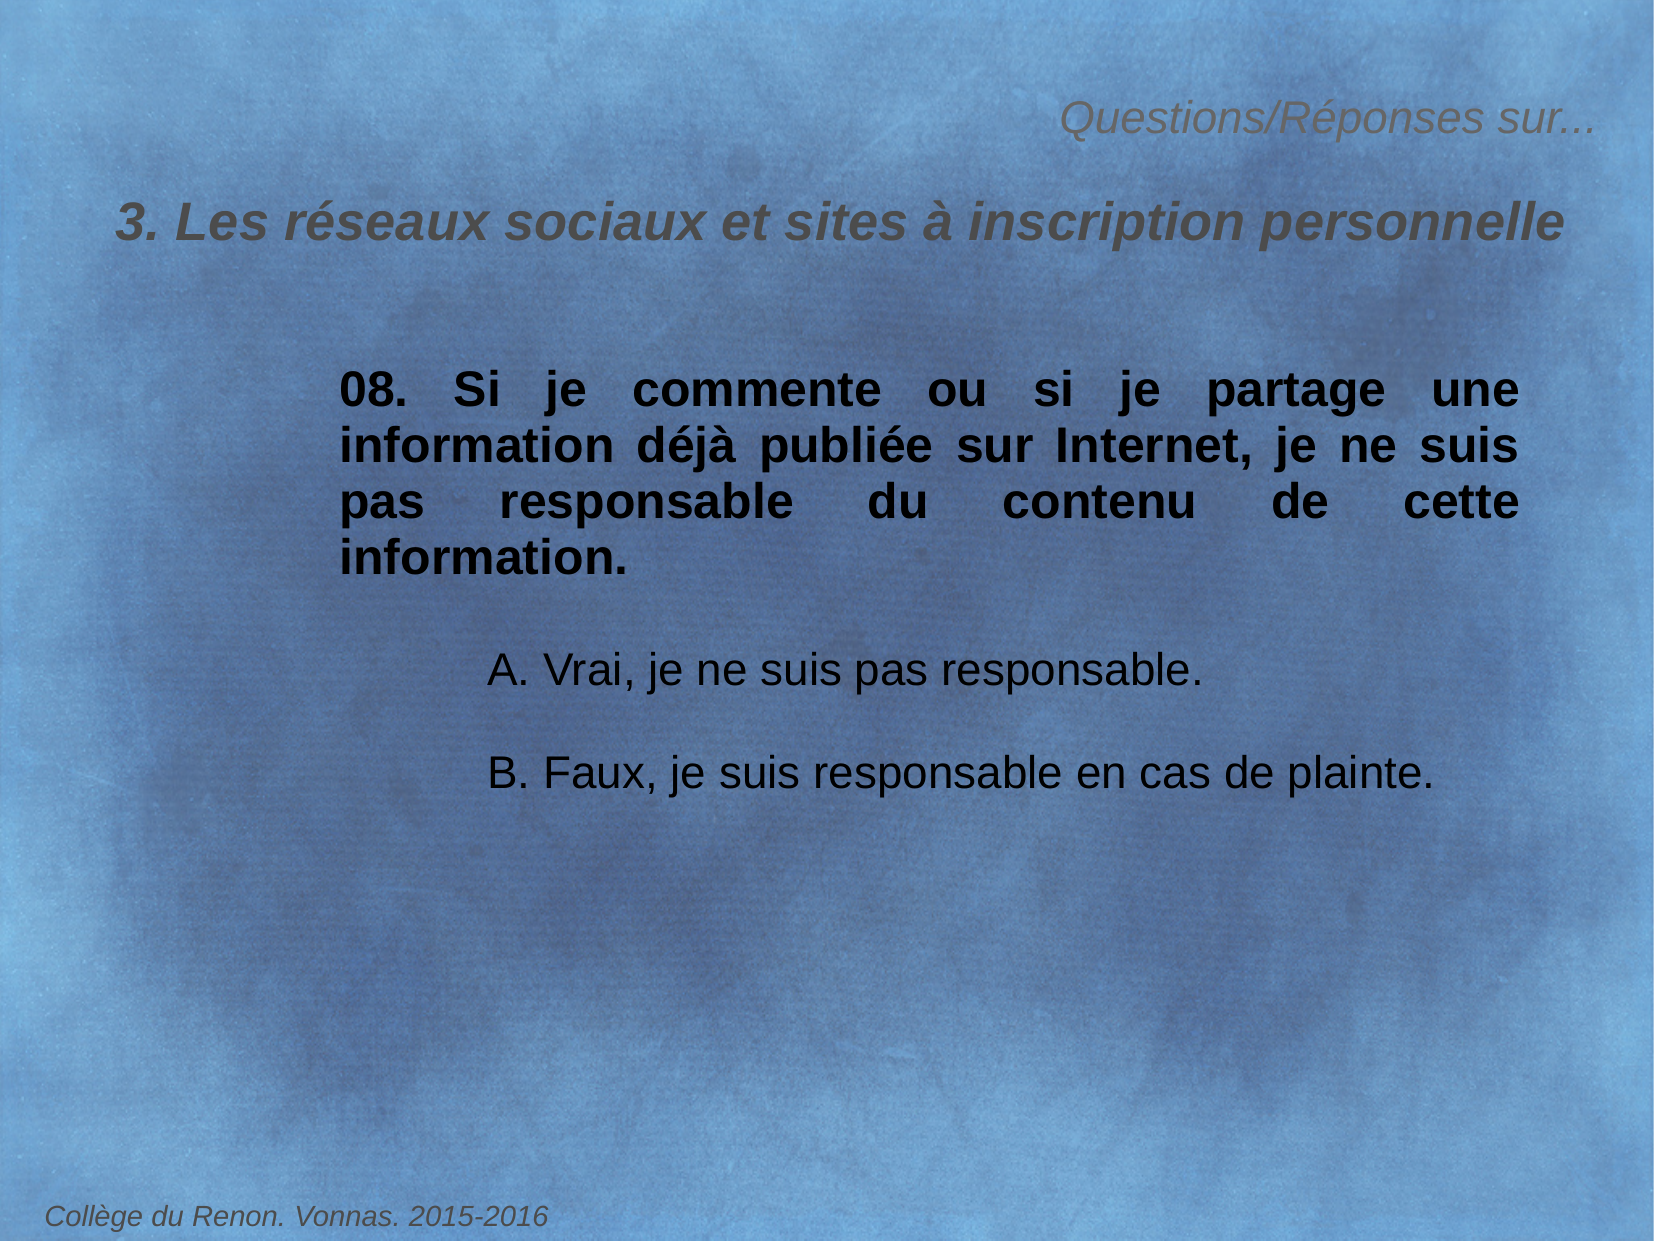

# Questions/Réponses sur...
3. Les réseaux sociaux et sites à inscription personnelle
08. Si je commente ou si je partage une information déjà publiée sur Internet, je ne suis pas responsable du contenu de cette information.
		A. Vrai, je ne suis pas responsable.
		B. Faux, je suis responsable en cas de plainte.
Collège du Renon. Vonnas. 2015-2016